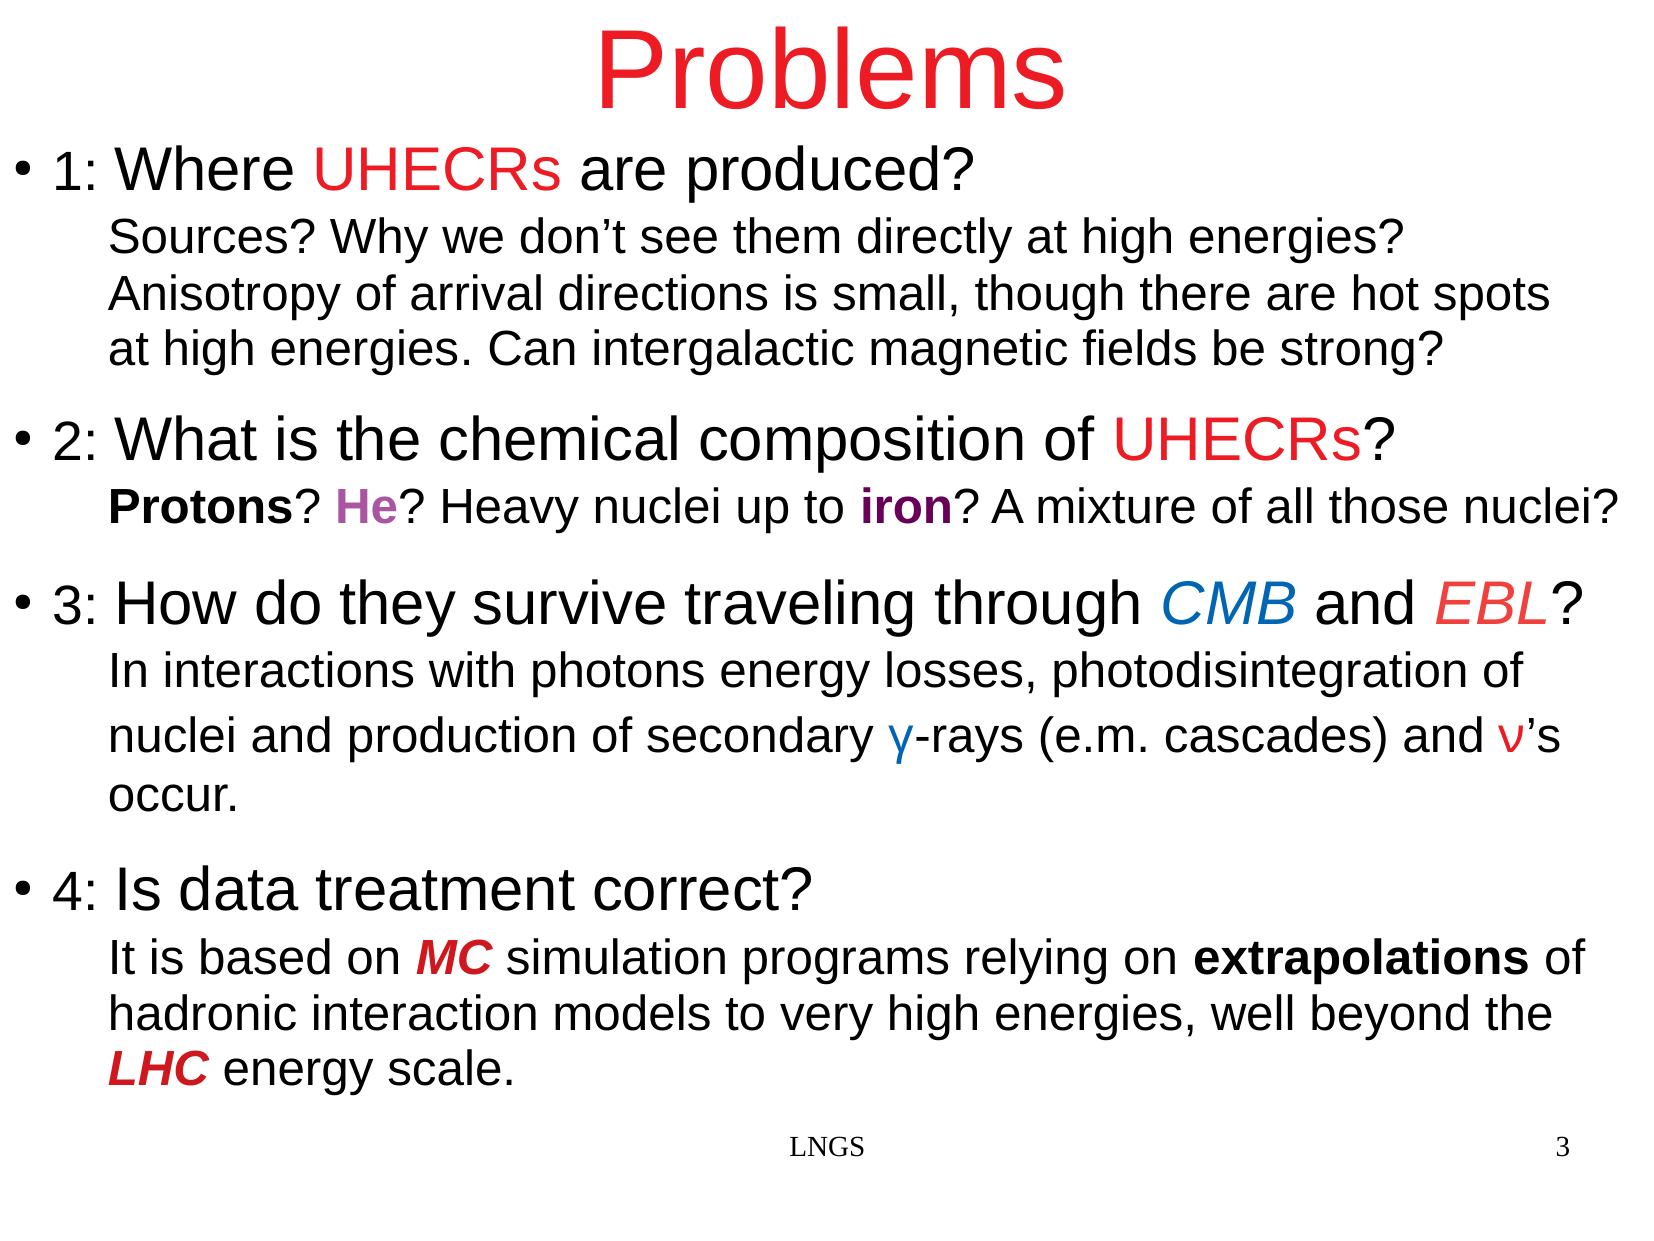

# Problems
1: Where UHECRs are produced?
 		Sources? Why we don’t see them directly at high energies?
		Anisotropy of arrival directions is small, though there are hot spots
		at high energies. Can intergalactic magnetic fields be strong?
2: What is the chemical composition of UHECRs?
	Protons? He? Heavy nuclei up to iron? A mixture of all those nuclei?
3: How do they survive traveling through CMB and EBL?
	In interactions with photons energy losses, photodisintegration of
	nuclei and production of secondary γ-rays (e.m. cascades) and ν’s 	 	occur.
4: Is data treatment correct?
	It is based on MC simulation programs relying on extrapolations of 					hadronic interaction models to very high energies, well beyond the
			LHC energy scale.
LNGS
3